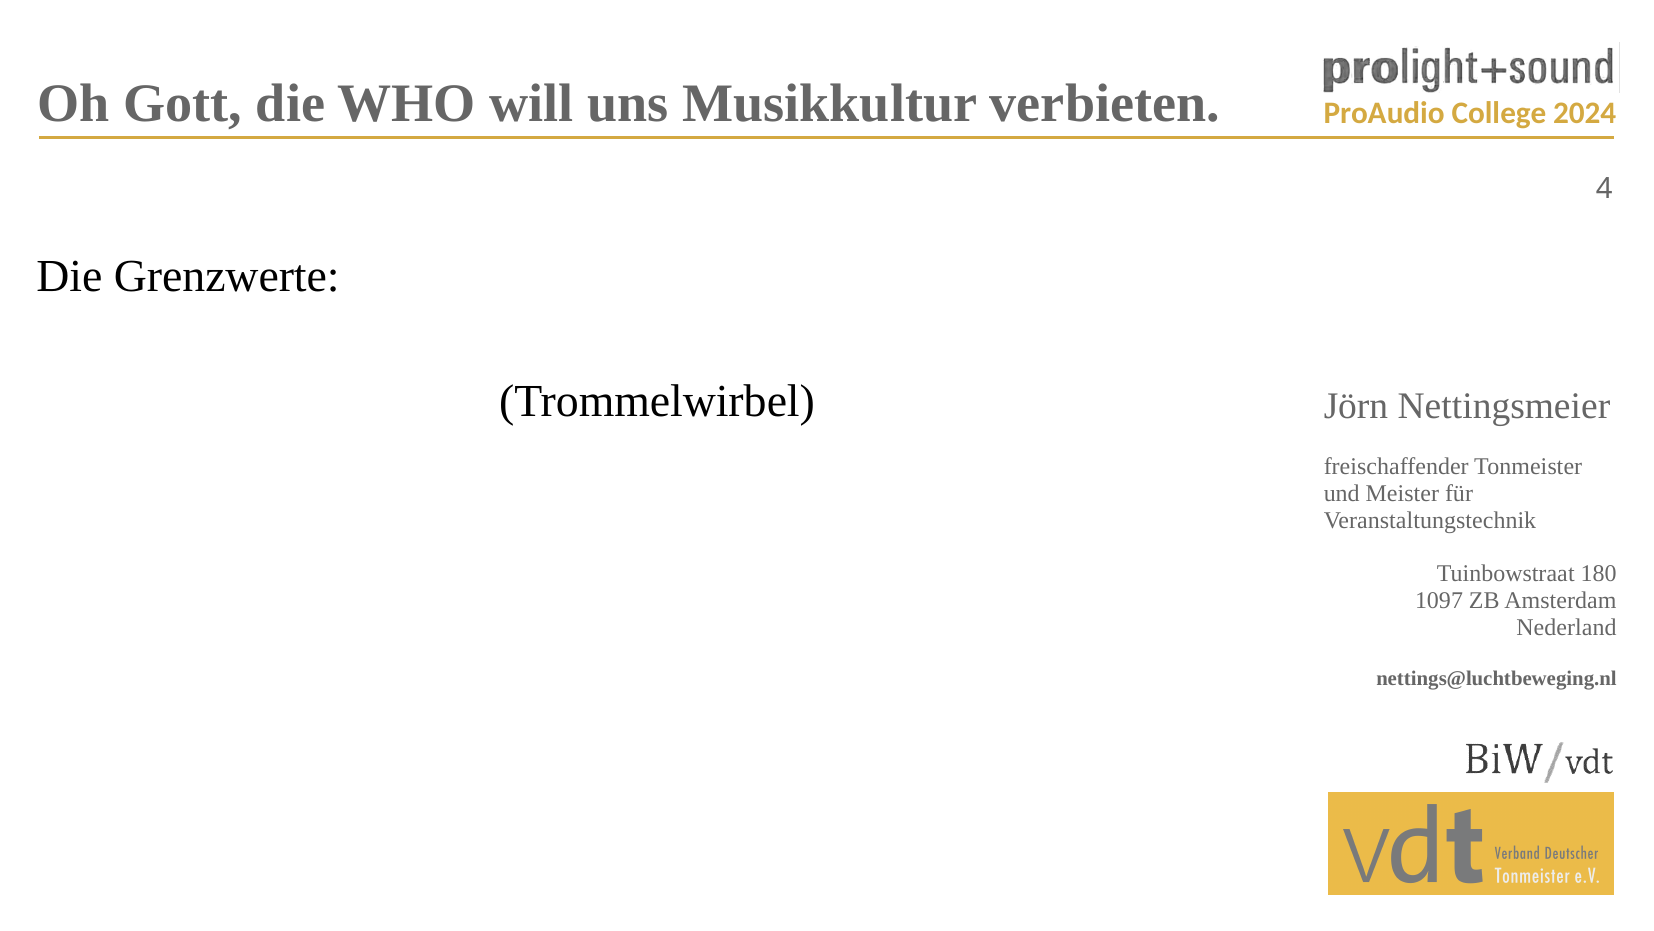

# Oh Gott, die WHO will uns Musikkultur verbieten.
4
Die Grenzwerte:
(Trommelwirbel)